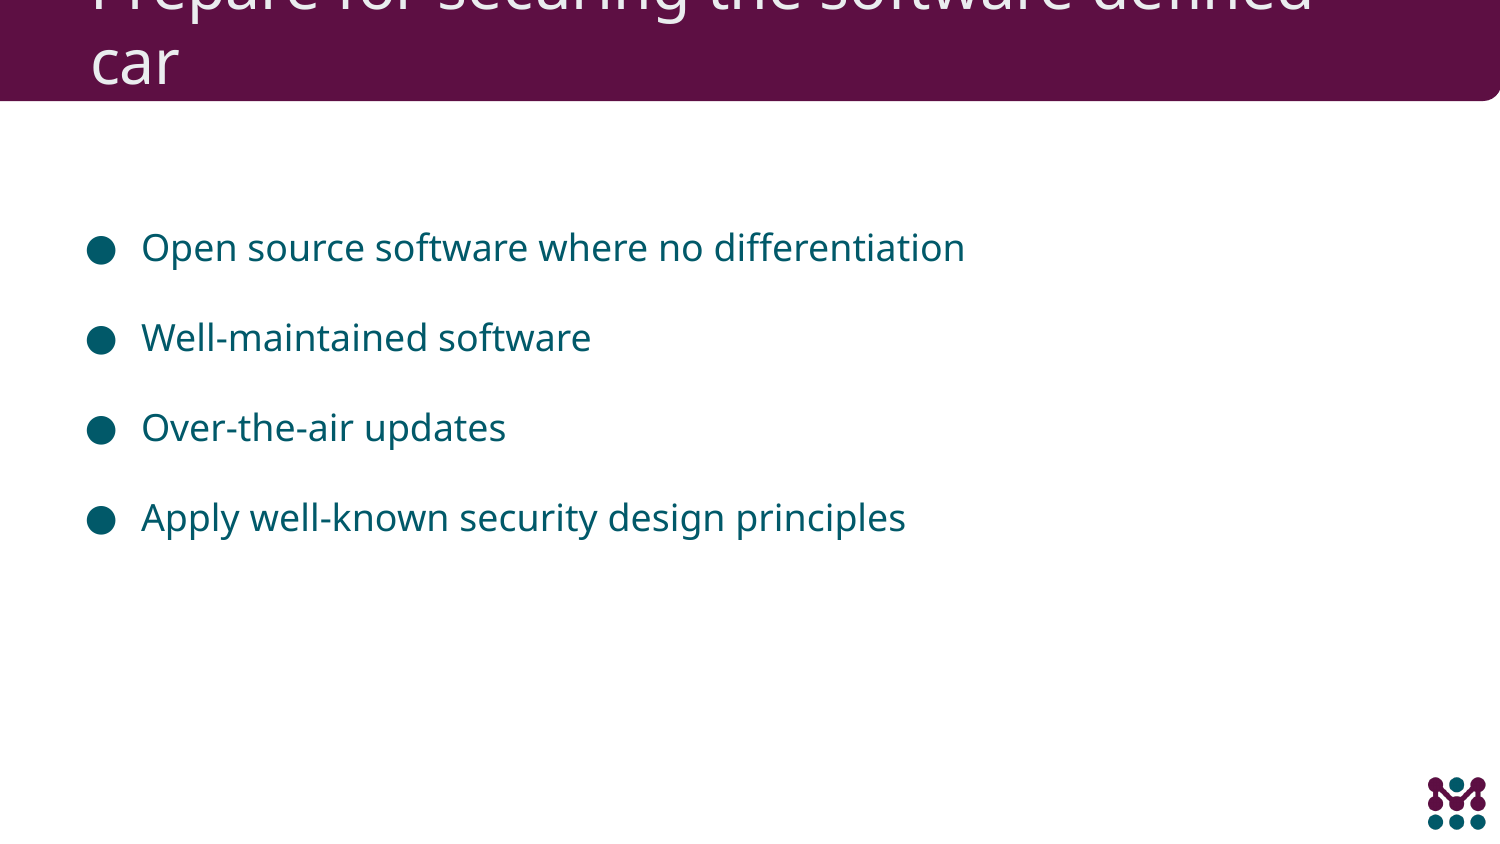

# Prepare for securing the software defined car
Open source software where no differentiation
Well-maintained software
Over-the-air updates
Apply well-known security design principles